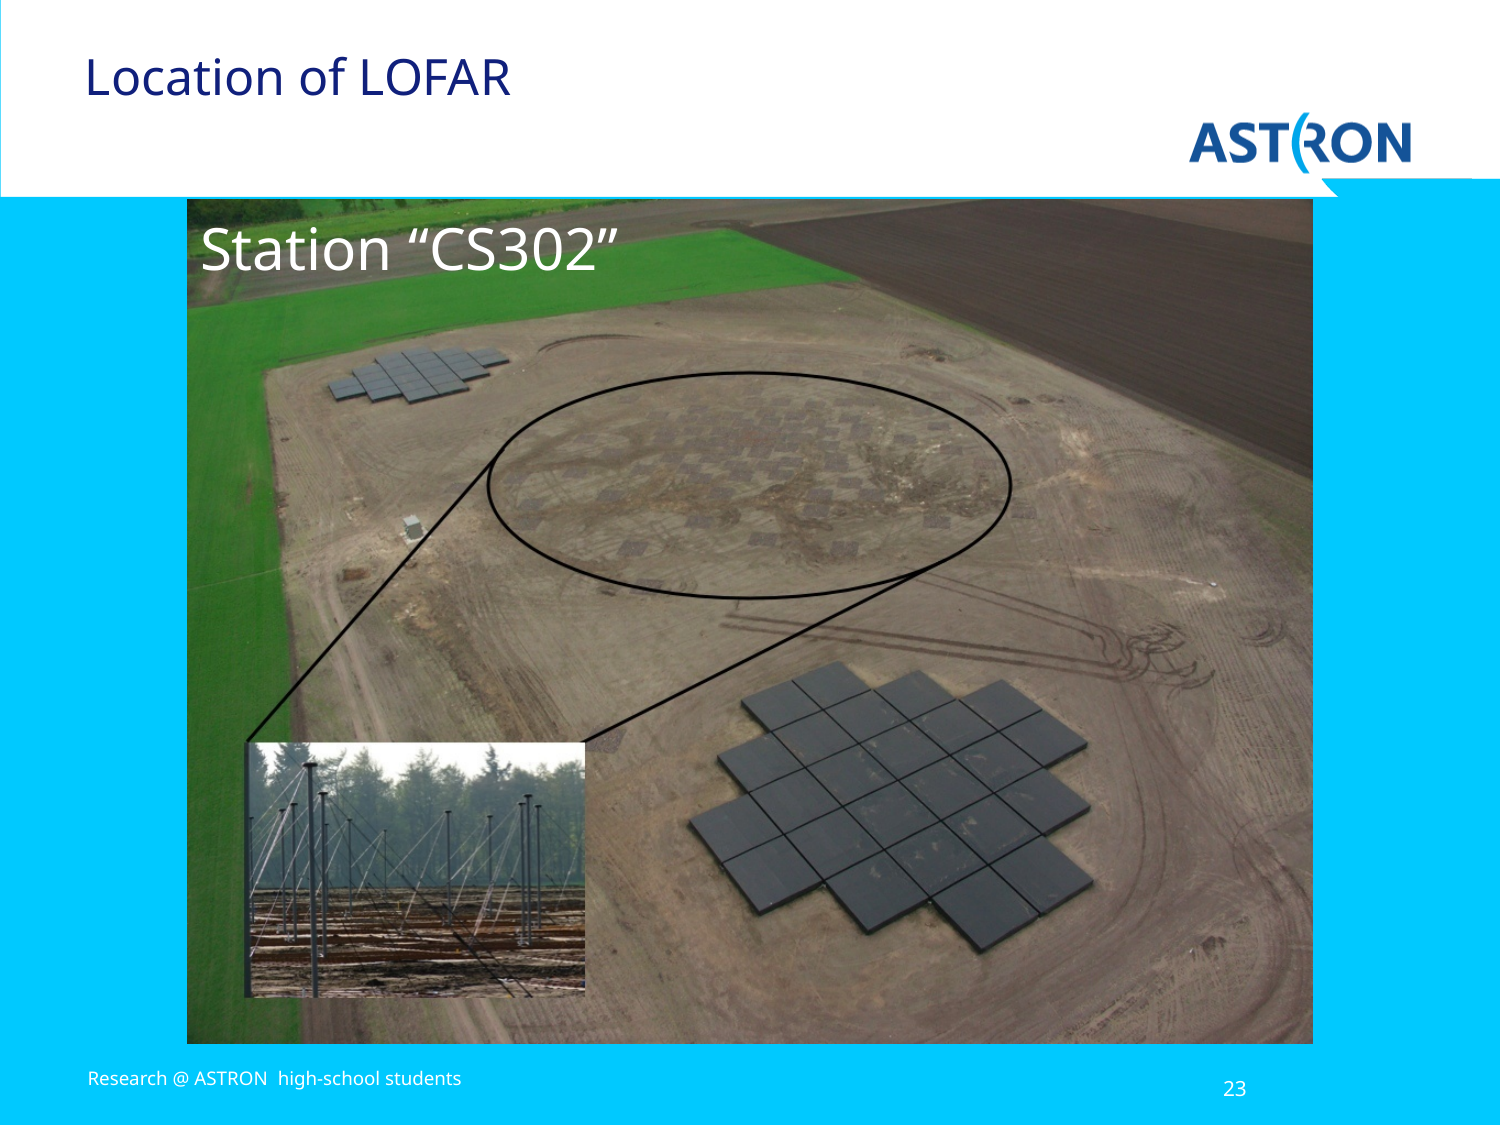

Location of LOFAR
Station “CS302”
Research @ ASTRON high-school students